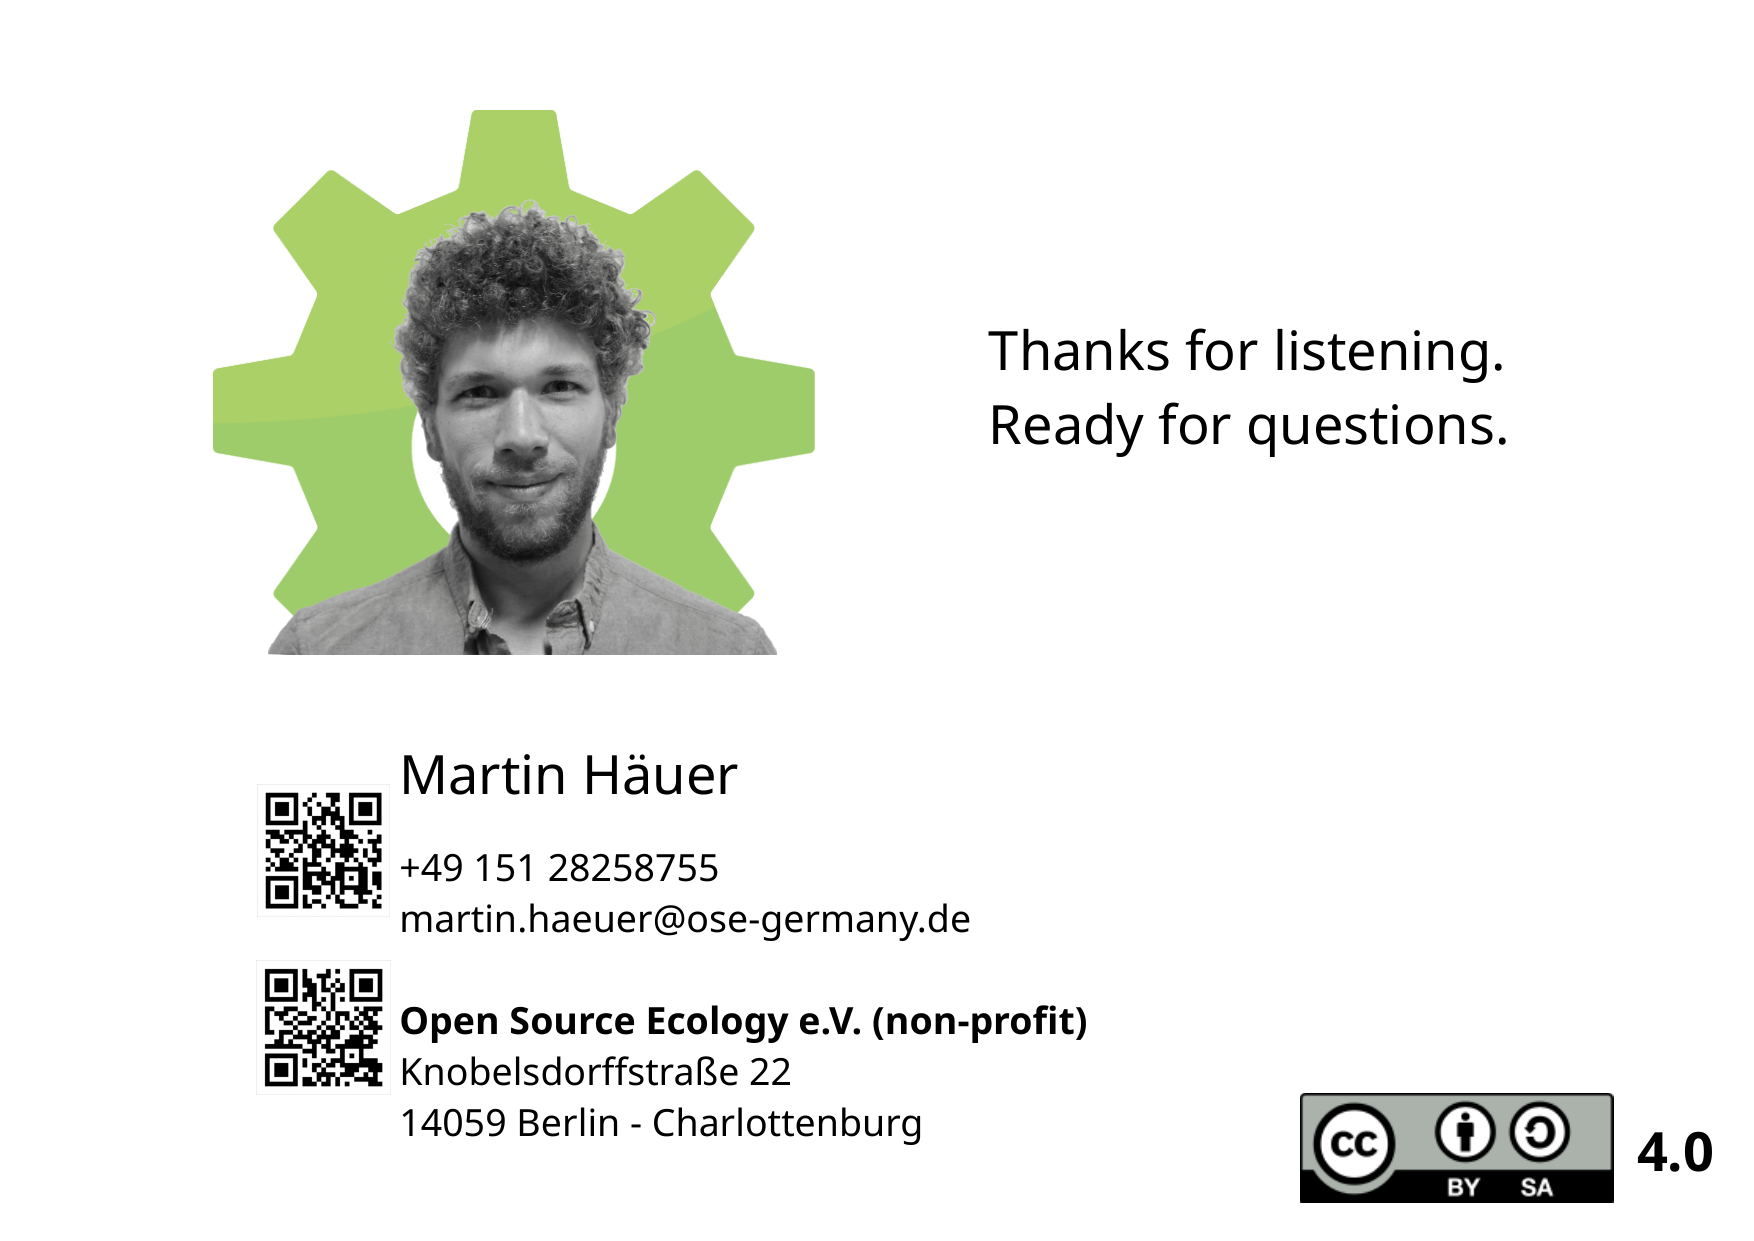

Thanks for listening. Ready for questions.
Martin Häuer
+49 151 28258755
martin.haeuer@ose-germany.de
Open Source Ecology e.V. (non-profit)
Knobelsdorffstraße 22
14059 Berlin - Charlottenburg
4.0